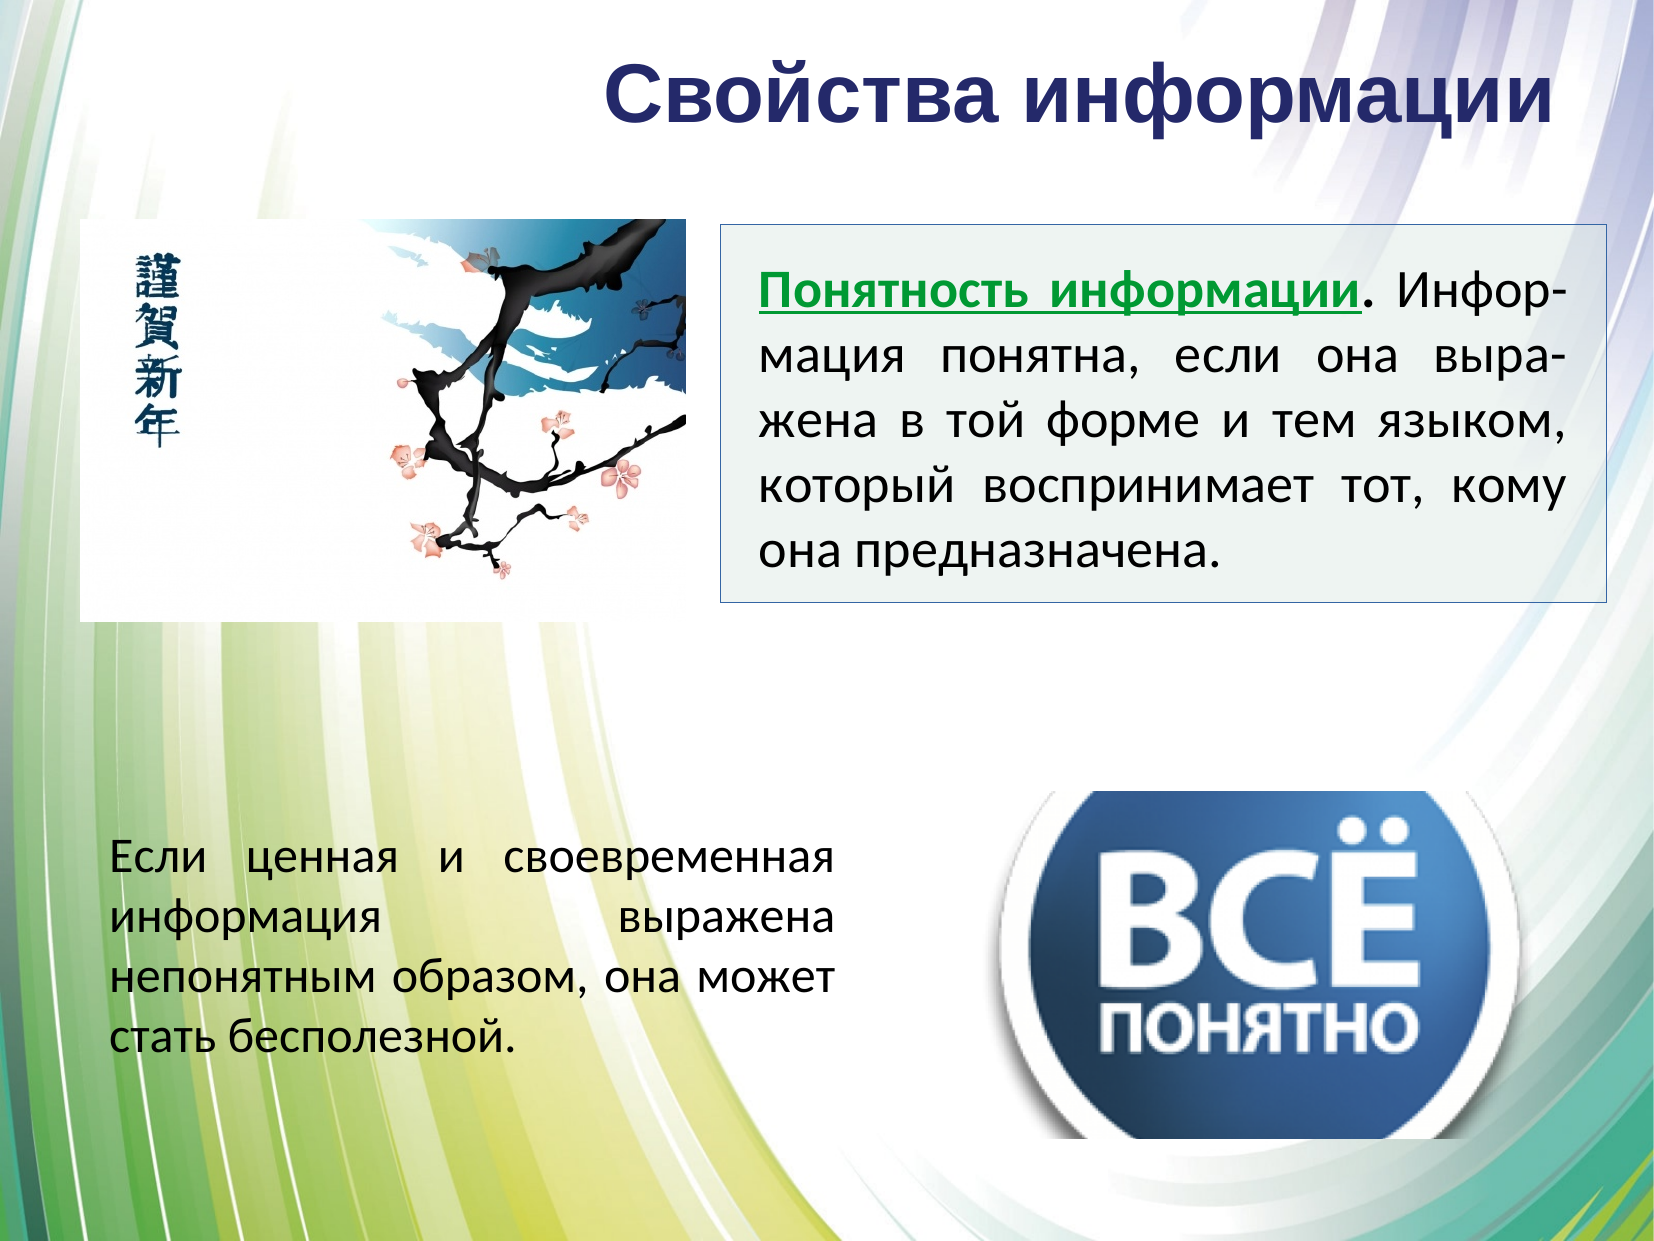

Свойства информации
Понятность информации. Инфор-мация понятна, если она выра-жена в той форме и тем языком, который воспринимает тот, кому она предназначена.
Если ценная и своевременная информация выражена непонятным образом, она может стать бесполезной.